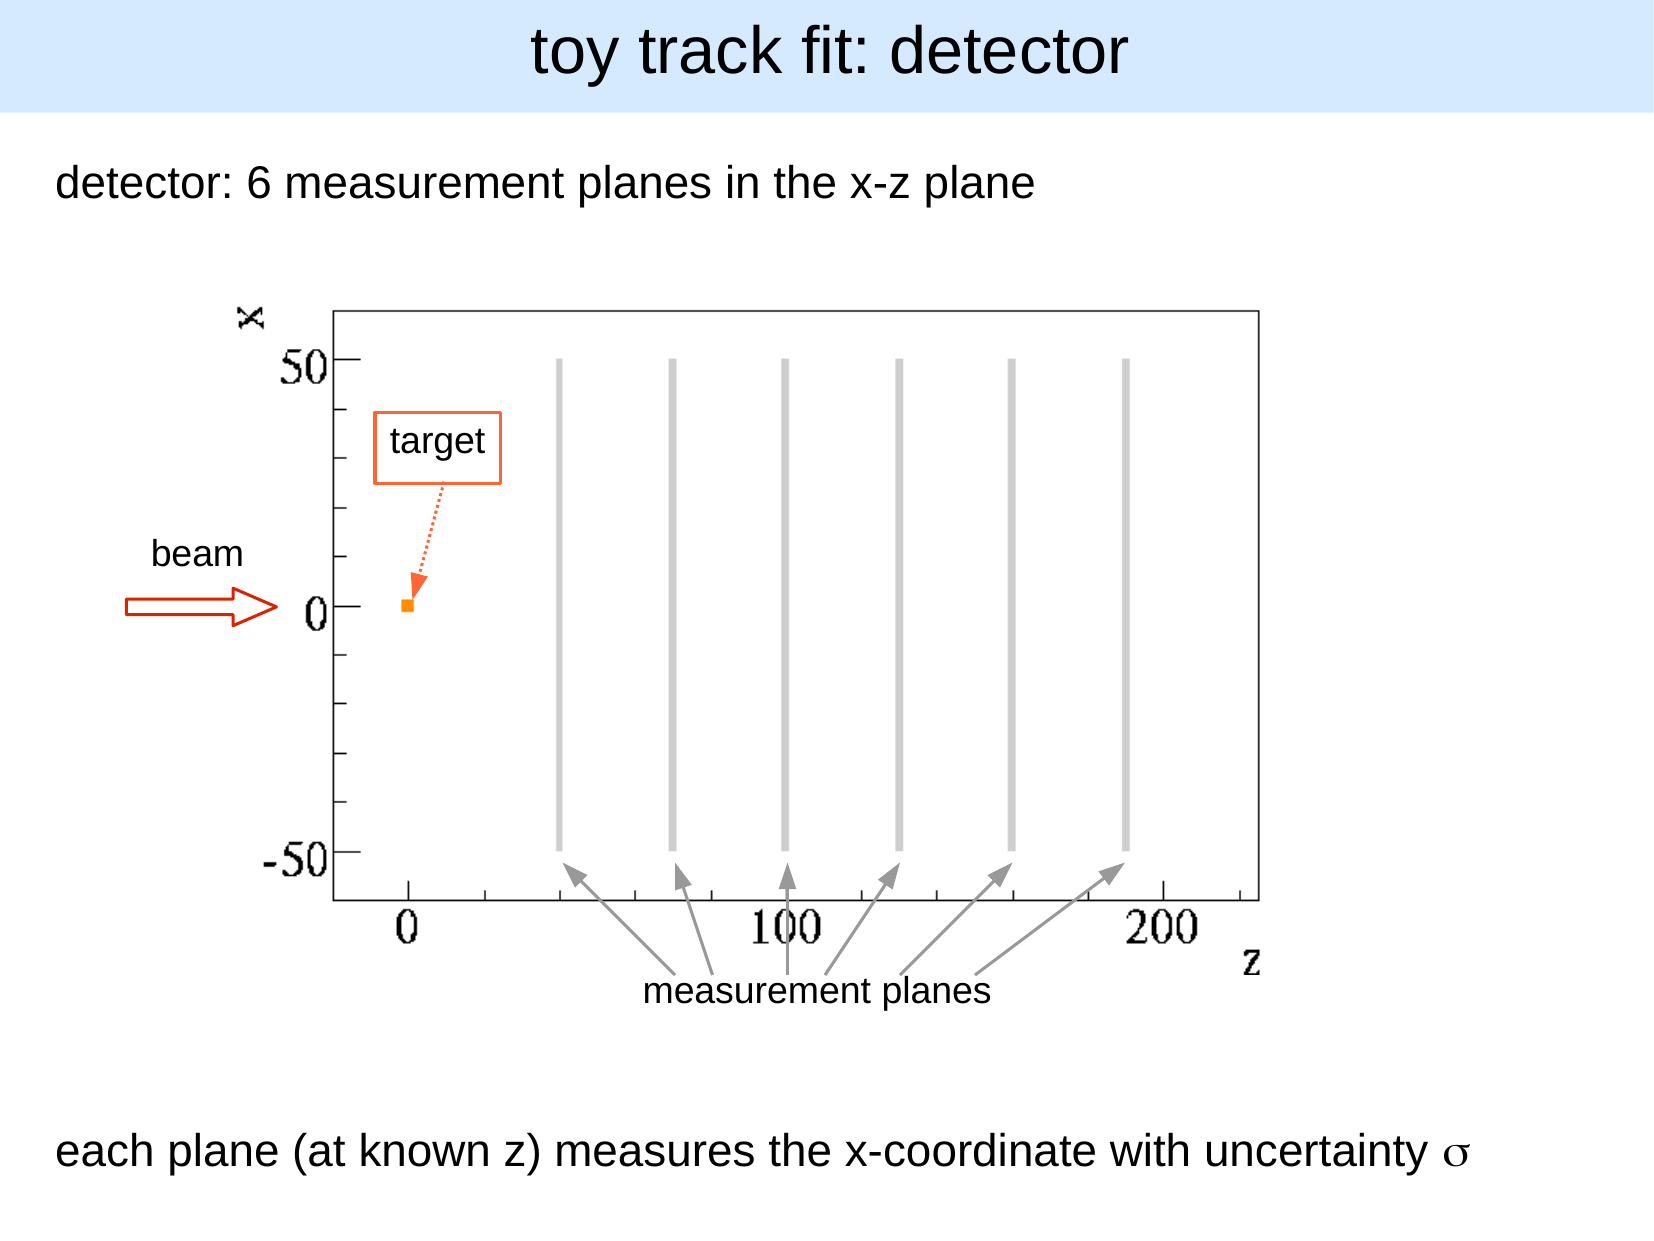

# toy track fit: detector
detector: 6 measurement planes in the x-z plane
target
beam
measurement planes
each plane (at known z) measures the x-coordinate with uncertainty 